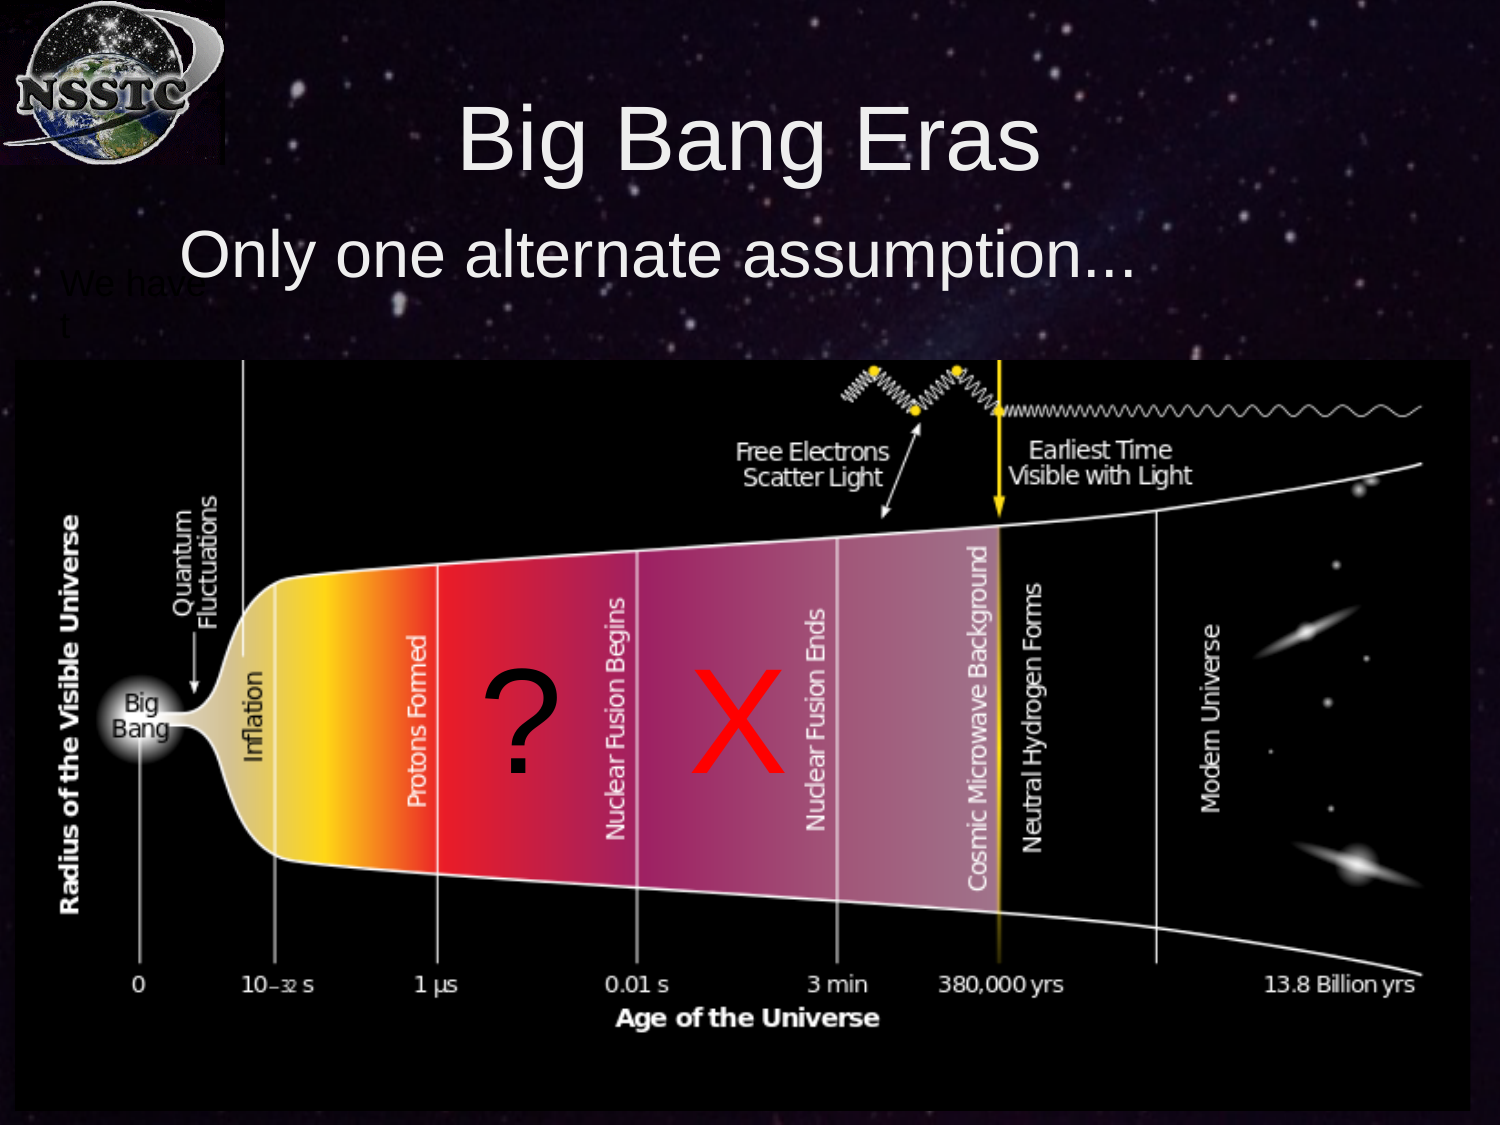

# Big Bang Eras
Only one alternate assumption...
We have t
? X